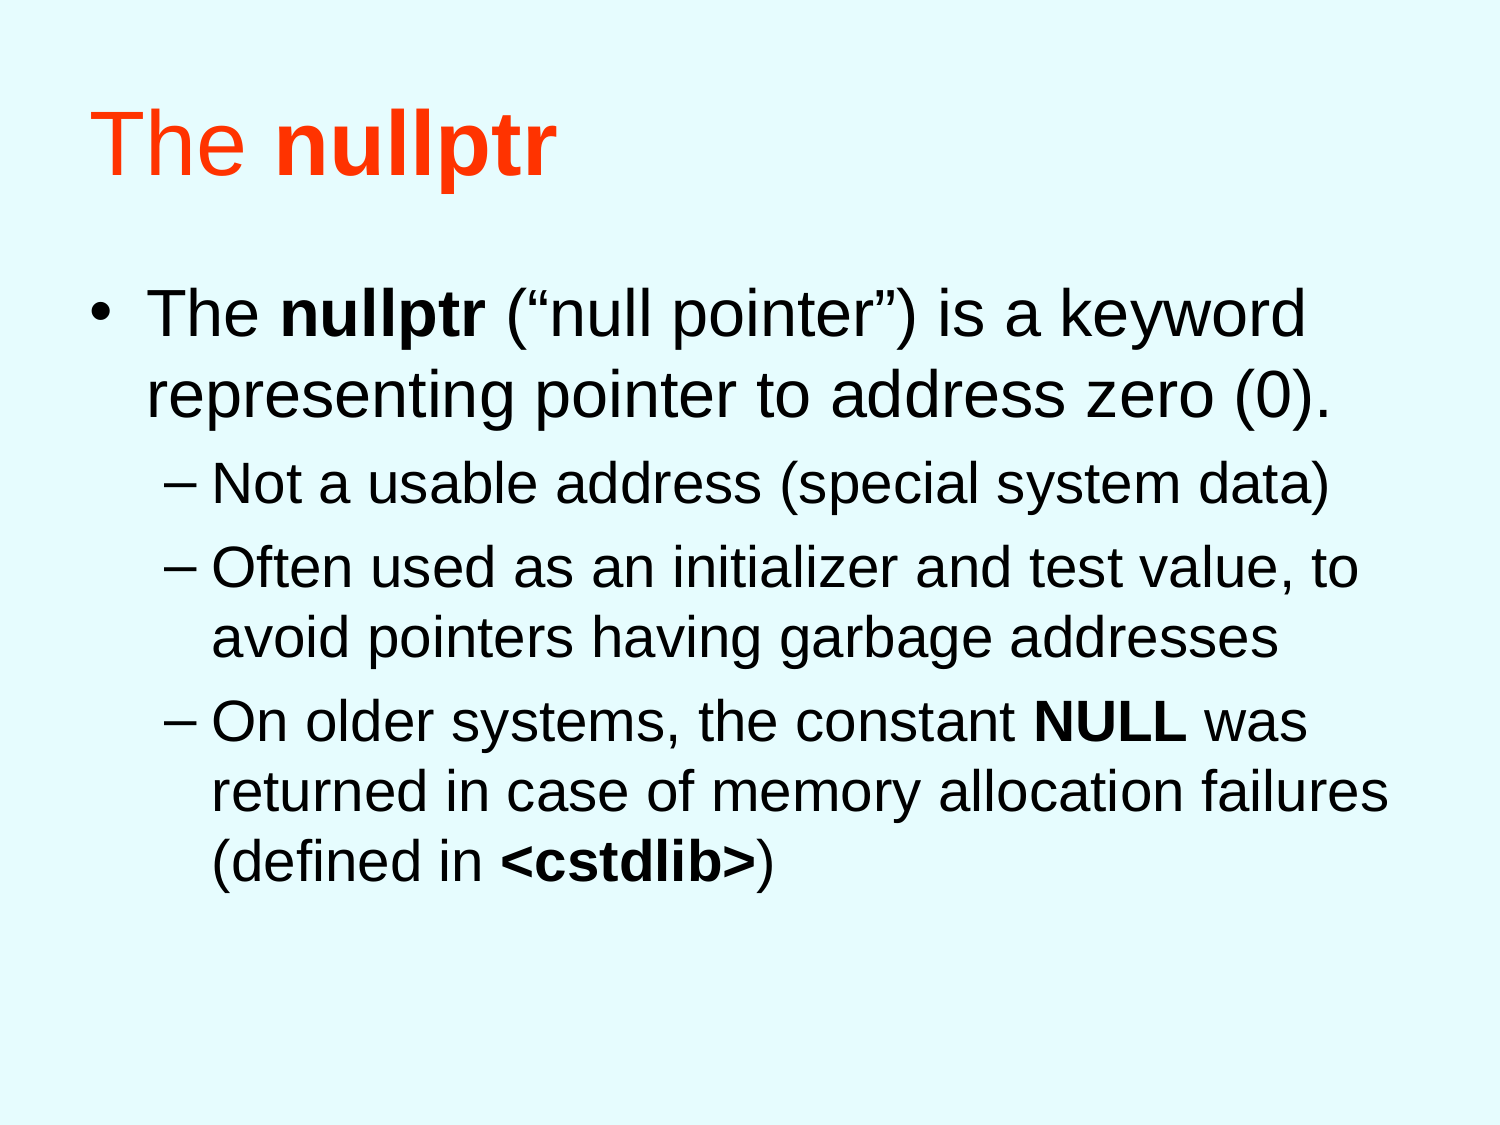

# The nullptr
The nullptr (“null pointer”) is a keyword representing pointer to address zero (0).
Not a usable address (special system data)
Often used as an initializer and test value, to avoid pointers having garbage addresses
On older systems, the constant NULL was returned in case of memory allocation failures (defined in <cstdlib>)